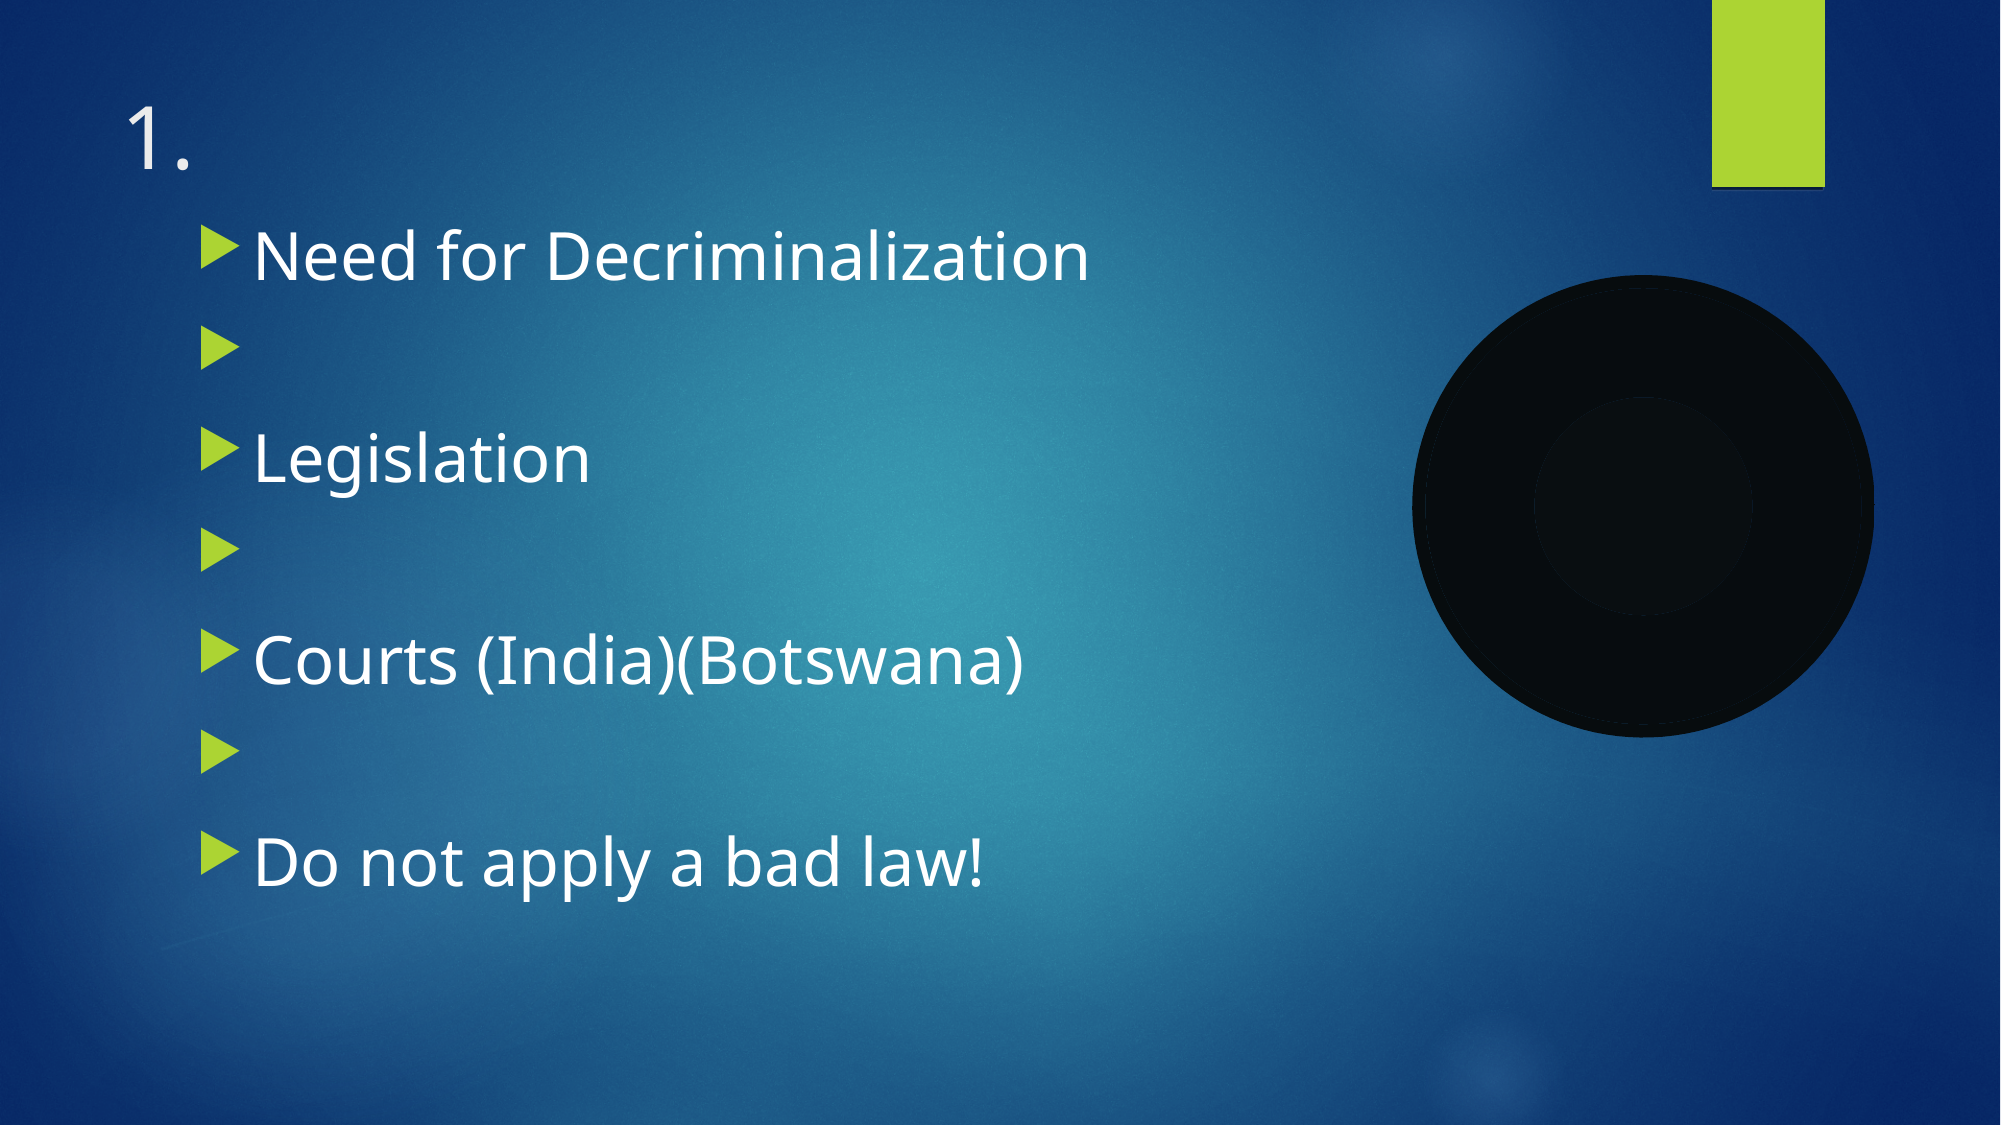

# 1.
Need for Decriminalization
Legislation
Courts (India)(Botswana)
Do not apply a bad law!